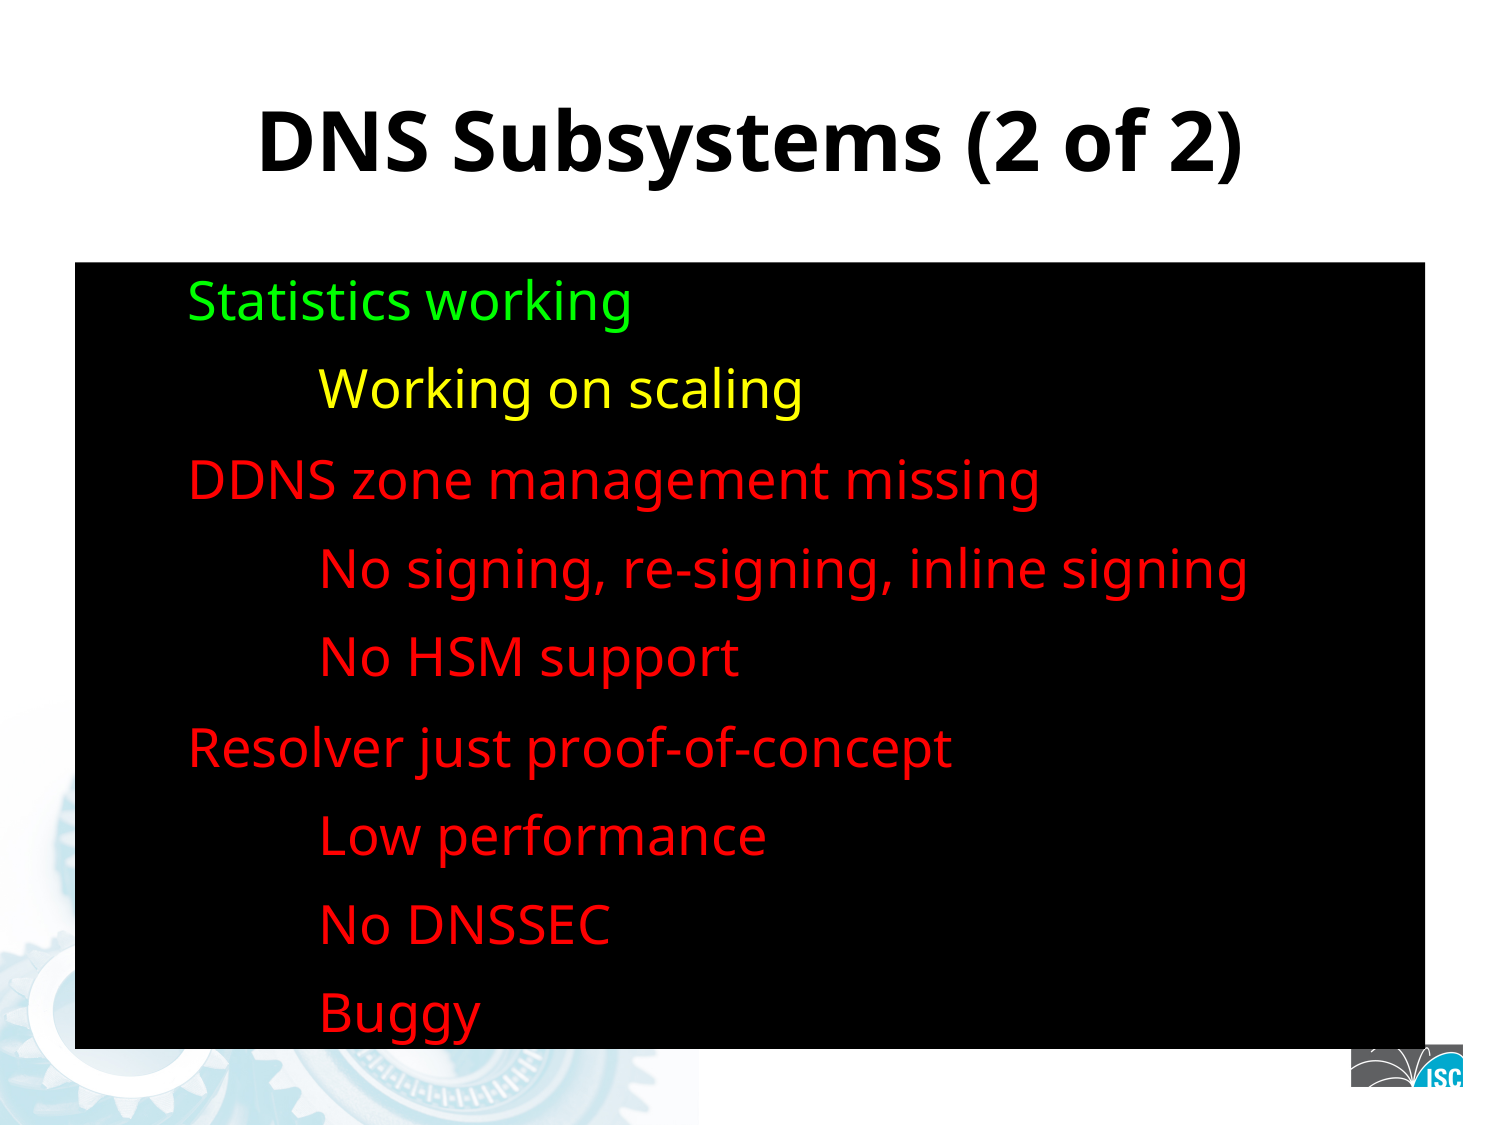

# DNS Subsystems (2 of 2)
Statistics working
Working on scaling
DDNS zone management missing
No signing, re-signing, inline signing
No HSM support
Resolver just proof-of-concept
Low performance
No DNSSEC
Buggy